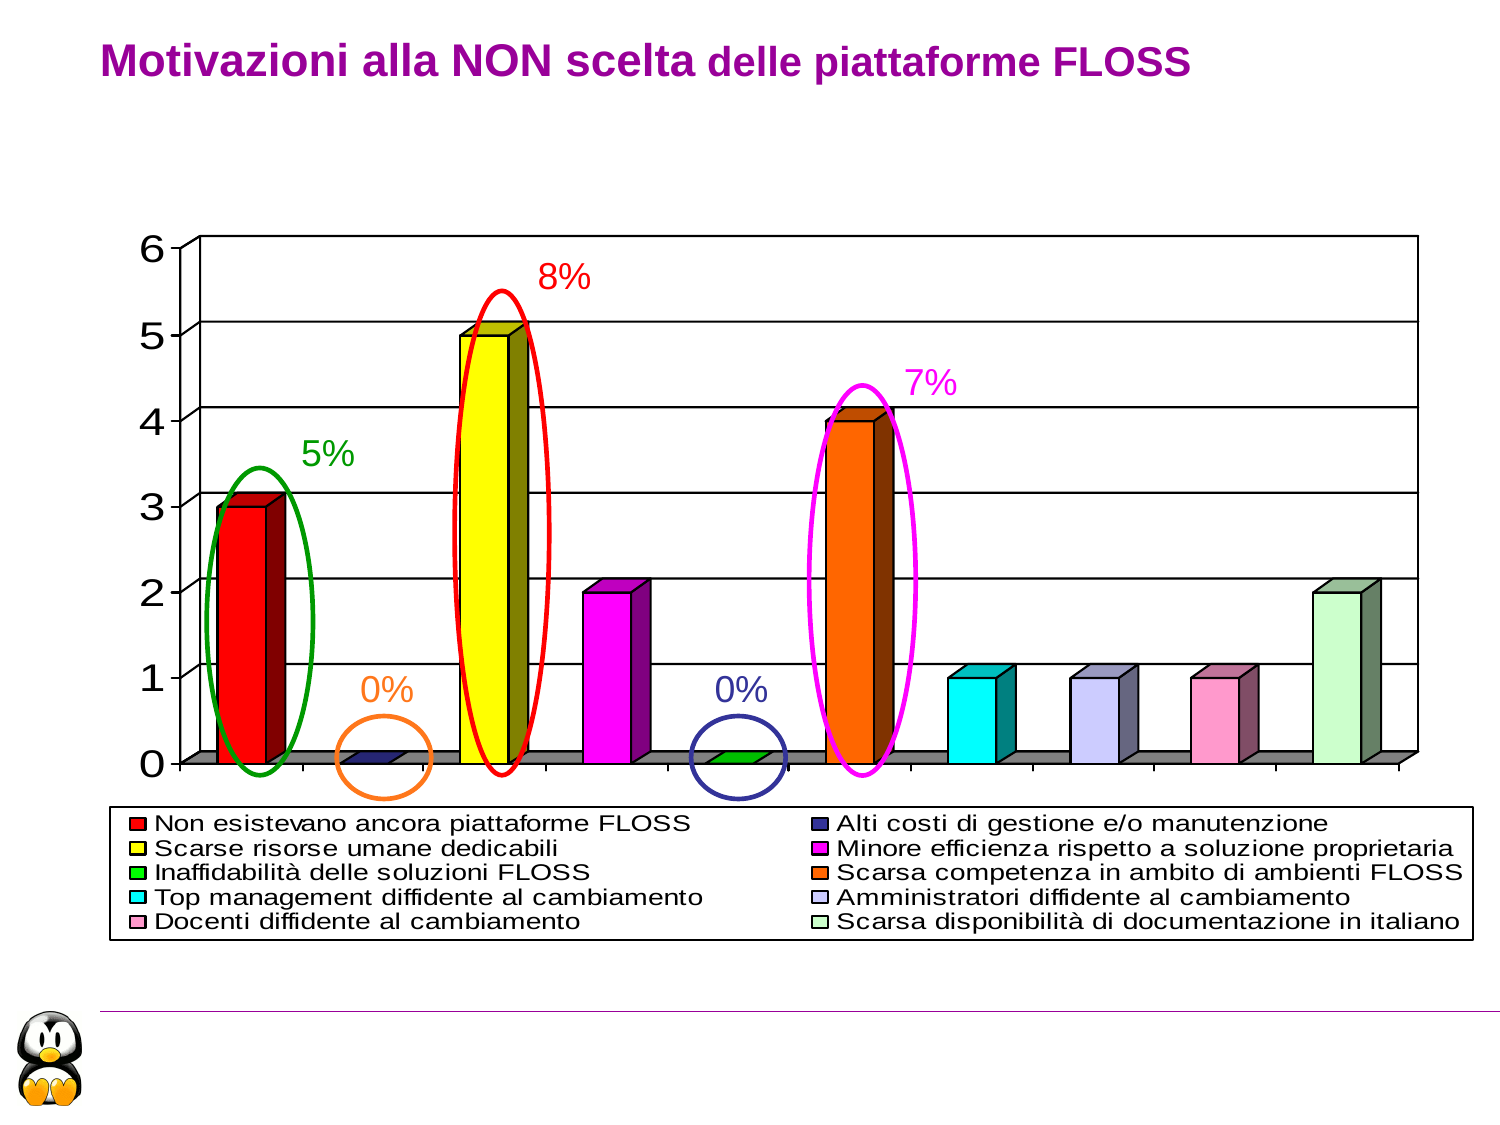

# Motivazioni alla NON scelta delle piattaforme FLOSS
8%
7%
5%
0%
0%